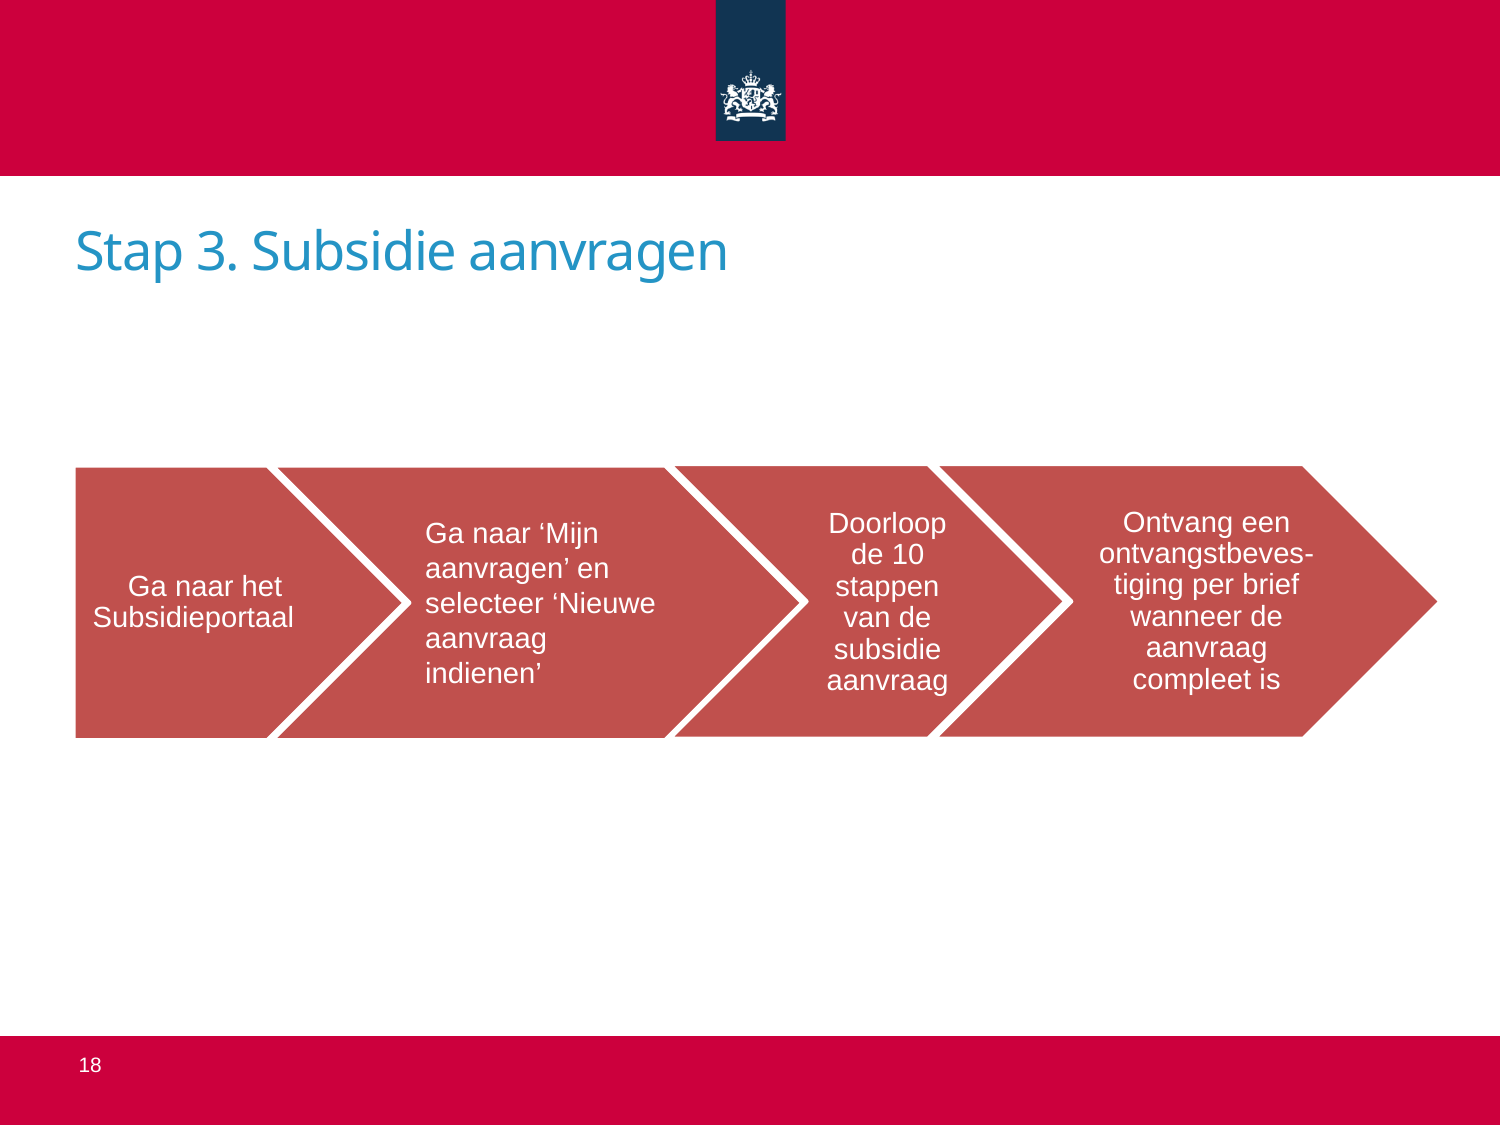

# Stap 3. Subsidie aanvragen
Doorloop de 10 stappen van de subsidie aanvraag
Ontvang een ontvangstbeves-tiging per brief wanneer de aanvraag compleet is
Ga naar het Subsidieportaal
Ga naar ‘Mijn aanvragen’ en selecteer ‘Nieuwe aanvraag indienen’